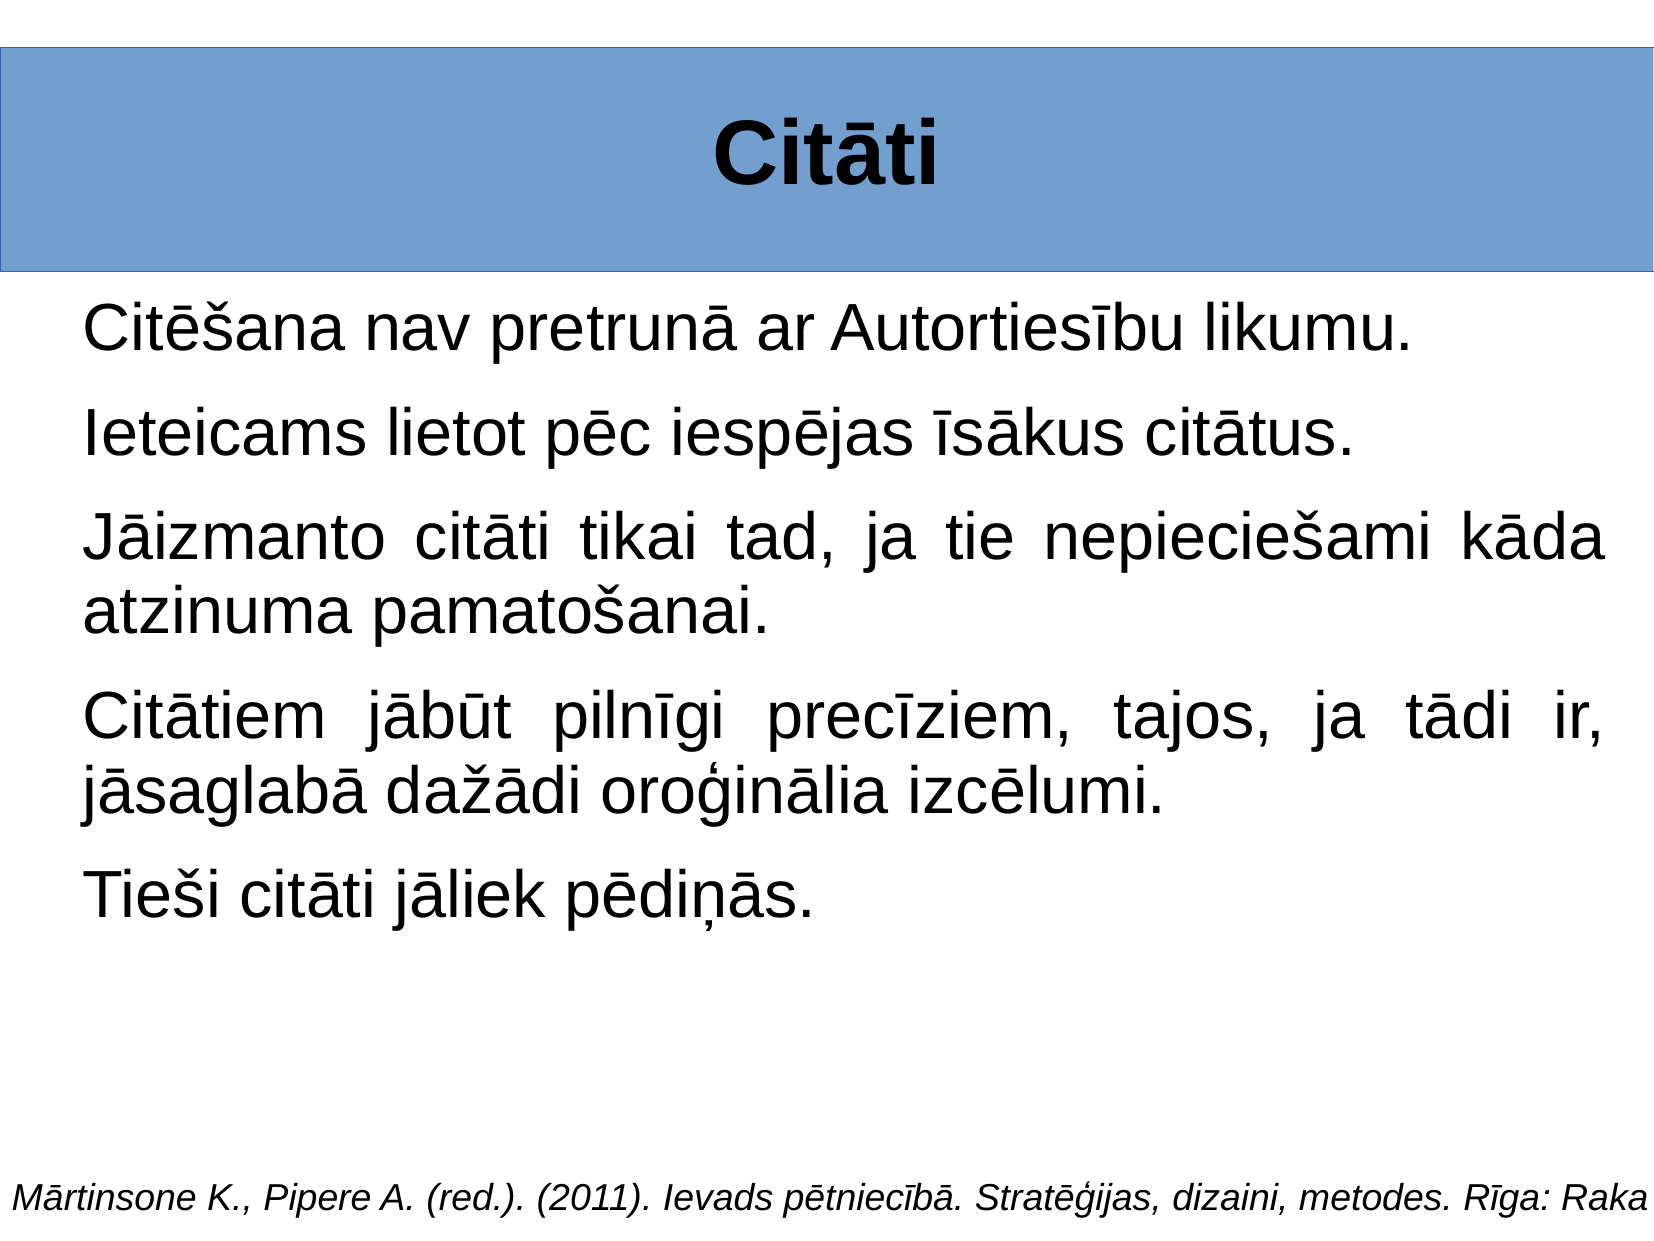

# Citāti
Citēšana nav pretrunā ar Autortiesību likumu.
Ieteicams lietot pēc iespējas īsākus citātus.
Jāizmanto citāti tikai tad, ja tie nepieciešami kāda atzinuma pamatošanai.
Citātiem jābūt pilnīgi precīziem, tajos, ja tādi ir, jāsaglabā dažādi oroģinālia izcēlumi.
Tieši citāti jāliek pēdiņās.
Mārtinsone K., Pipere A. (red.). (2011). Ievads pētniecībā. Stratēģijas, dizaini, metodes. Rīga: Raka